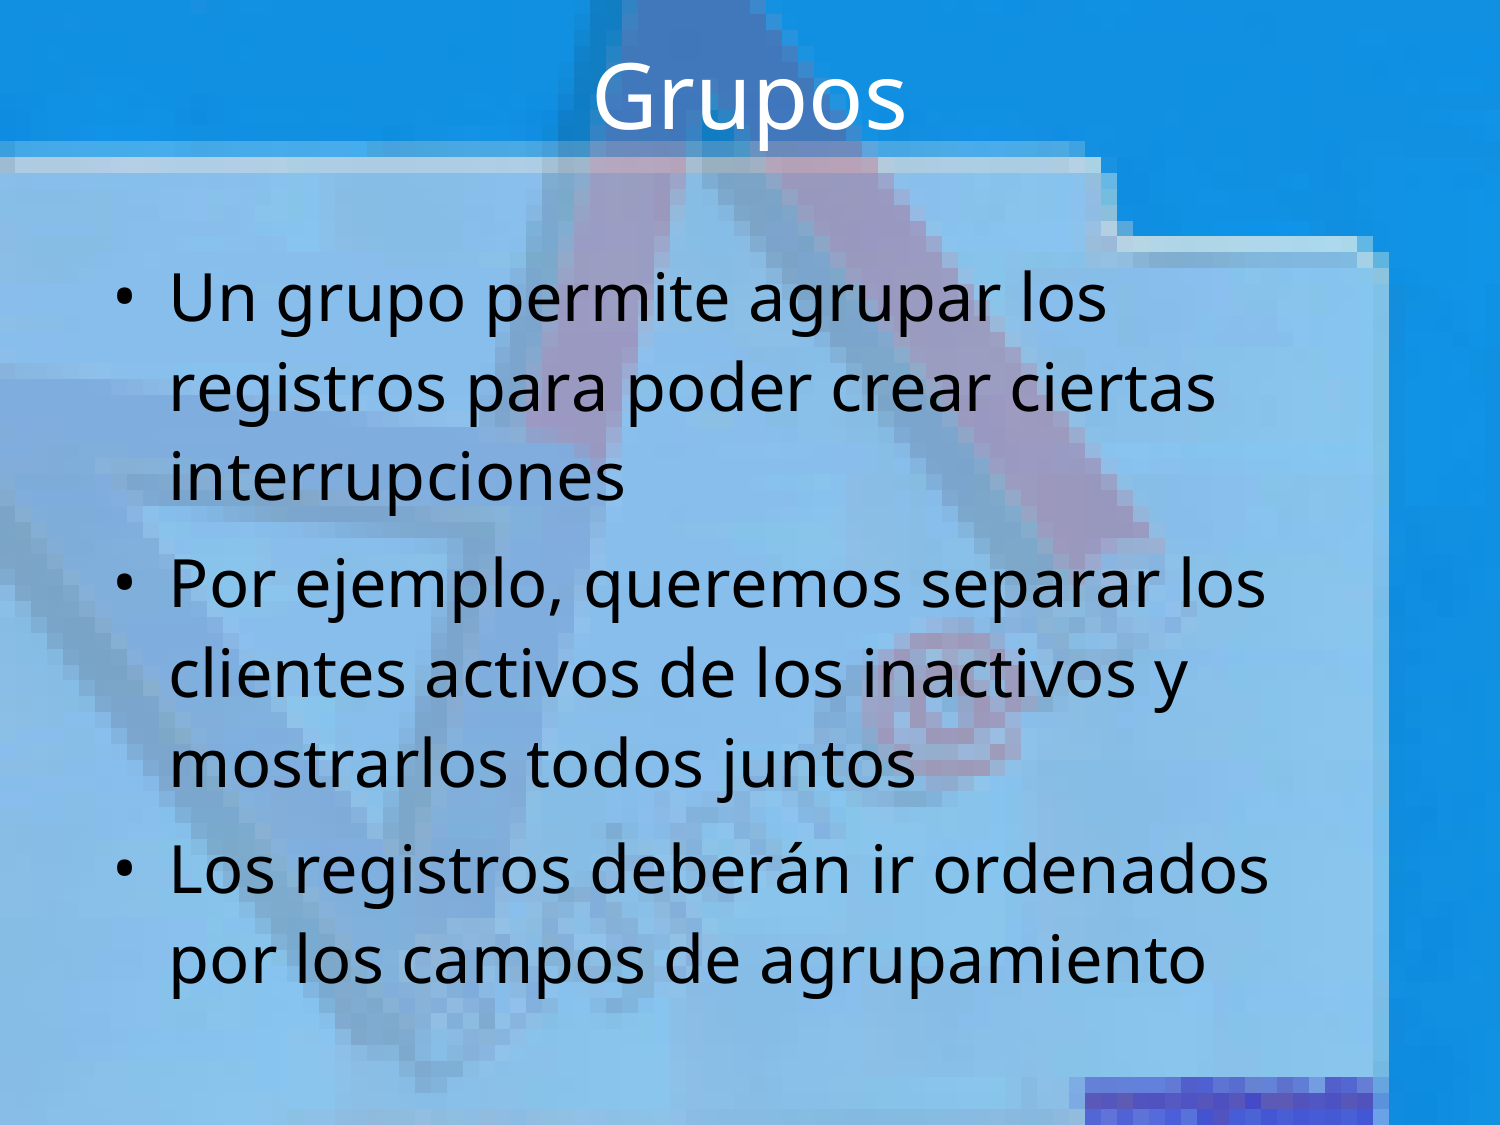

# Grupos
Un grupo permite agrupar los registros para poder crear ciertas interrupciones
Por ejemplo, queremos separar los clientes activos de los inactivos y mostrarlos todos juntos
Los registros deberán ir ordenados por los campos de agrupamiento